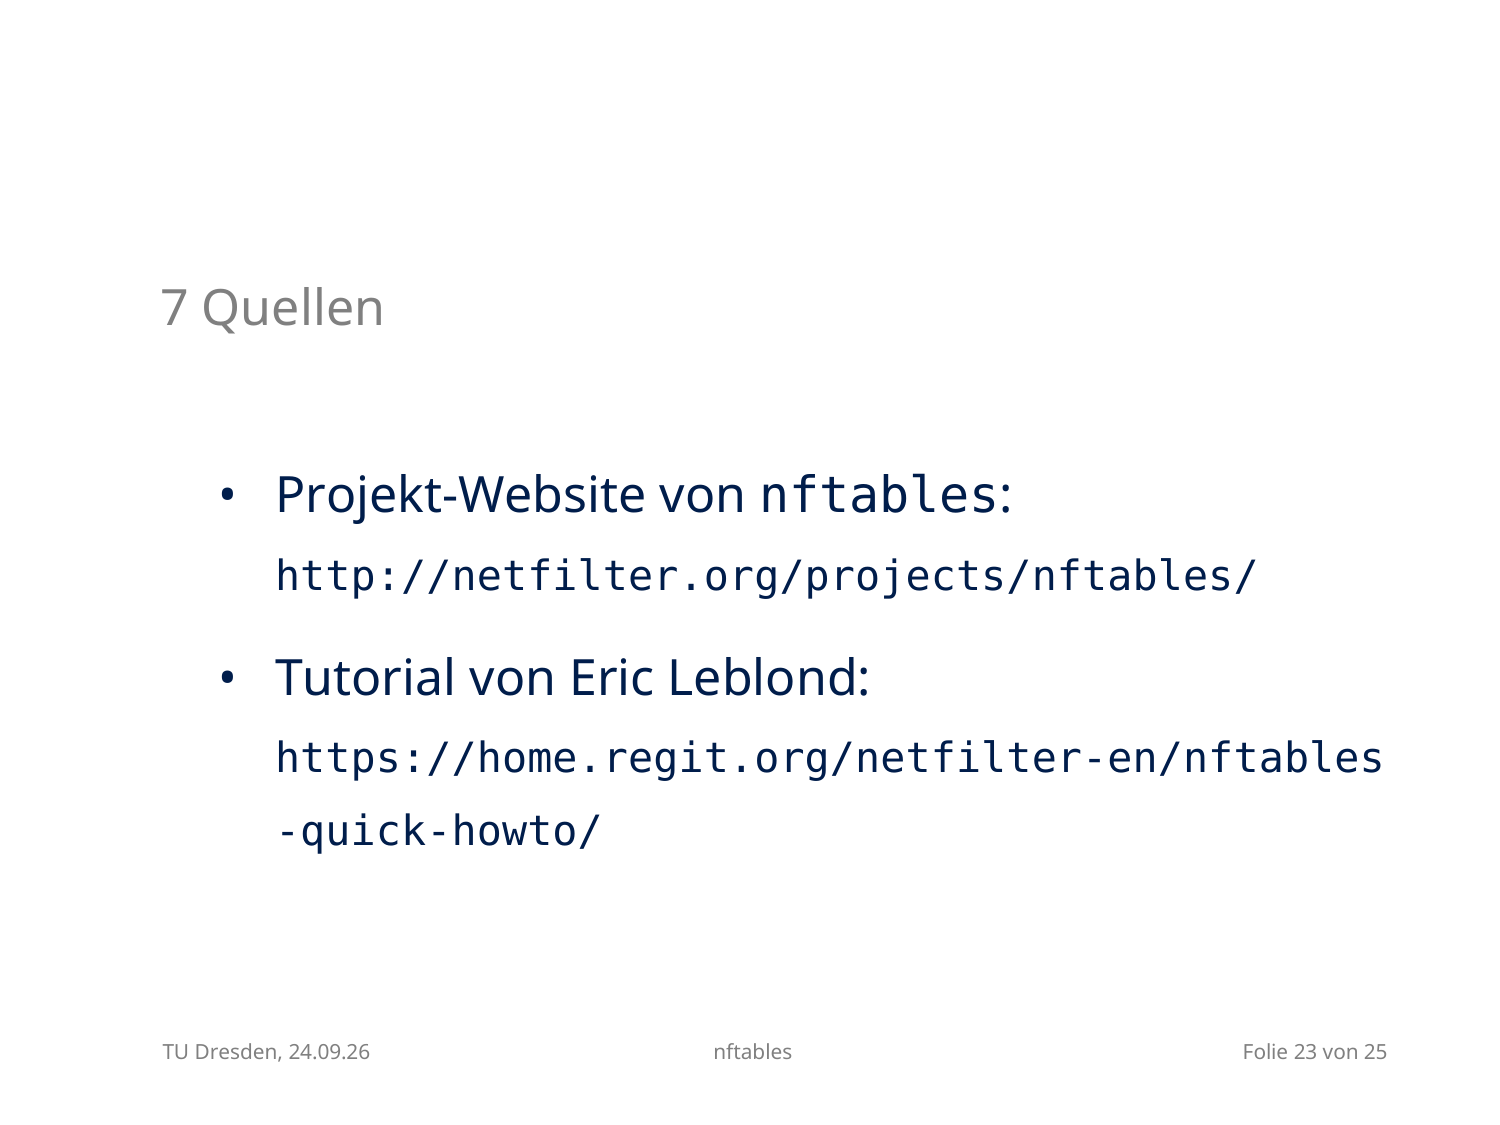

# 7 Quellen
Projekt-Website von nftables:
http://netfilter.org/projects/nftables/
Tutorial von Eric Leblond:
https://home.regit.org/netfilter-en/nftables-quick-howto/
23